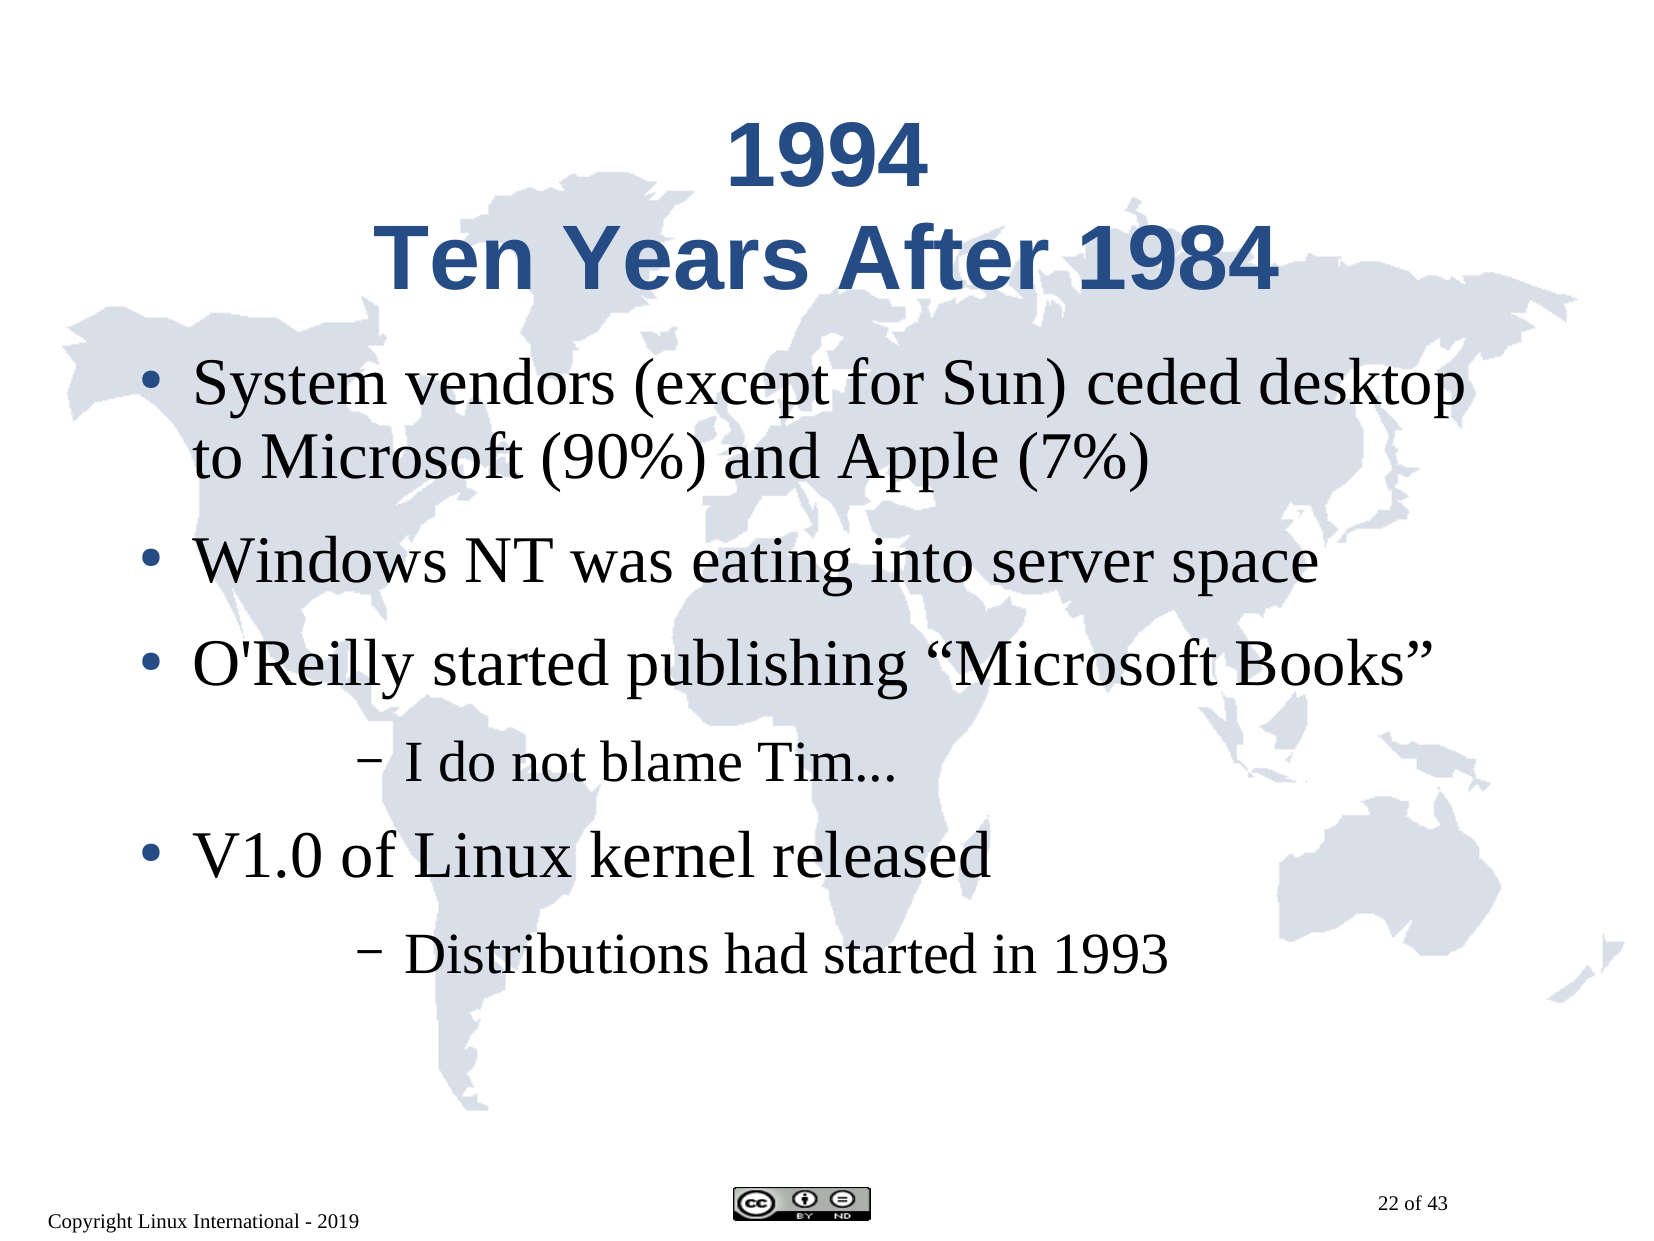

# 1994 Ten Years After 1984
System vendors (except for Sun) ceded desktop to Microsoft (90%) and Apple (7%)
Windows NT was eating into server space
O'Reilly started publishing “Microsoft Books”
I do not blame Tim...
V1.0 of Linux kernel released
Distributions had started in 1993